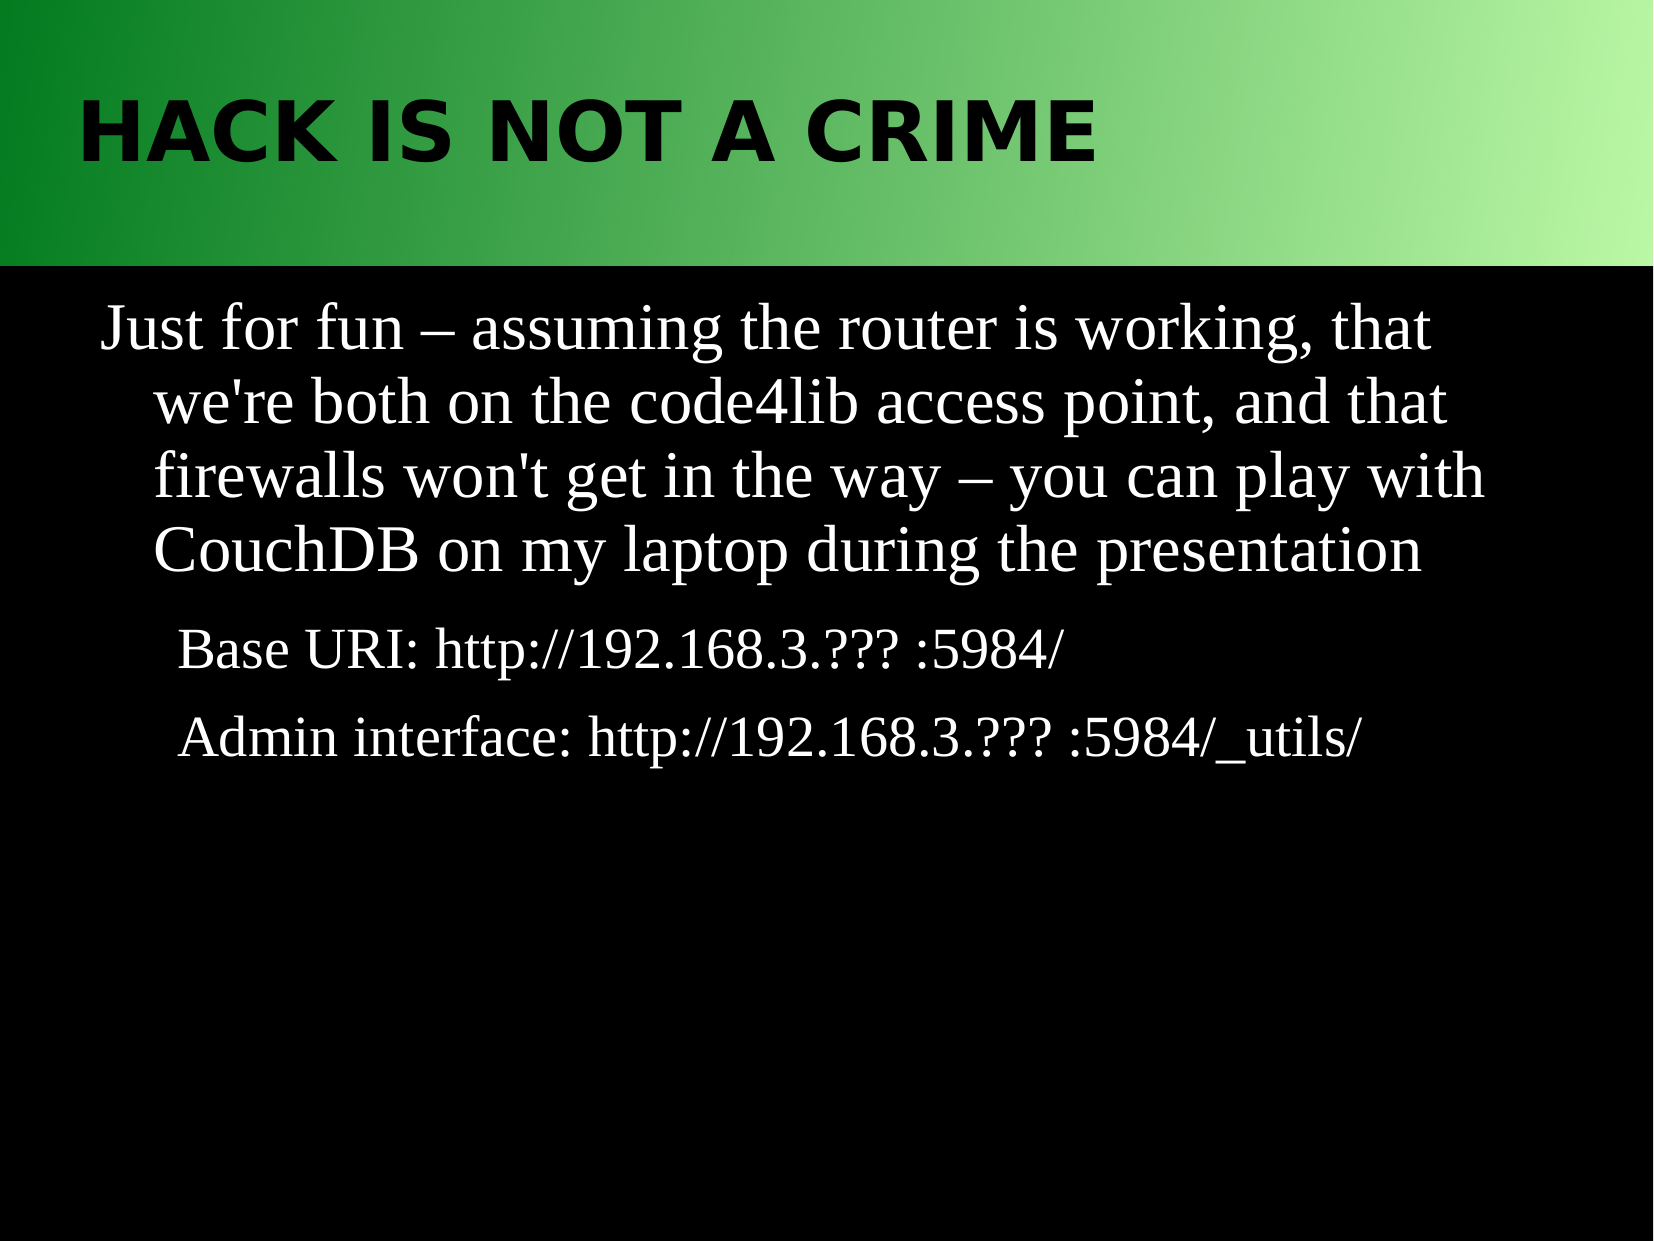

# HACK IS NOT A CRIME
Just for fun – assuming the router is working, that we're both on the code4lib access point, and that firewalls won't get in the way – you can play with CouchDB on my laptop during the presentation
Base URI: http://192.168.3.??? :5984/
Admin interface: http://192.168.3.??? :5984/_utils/